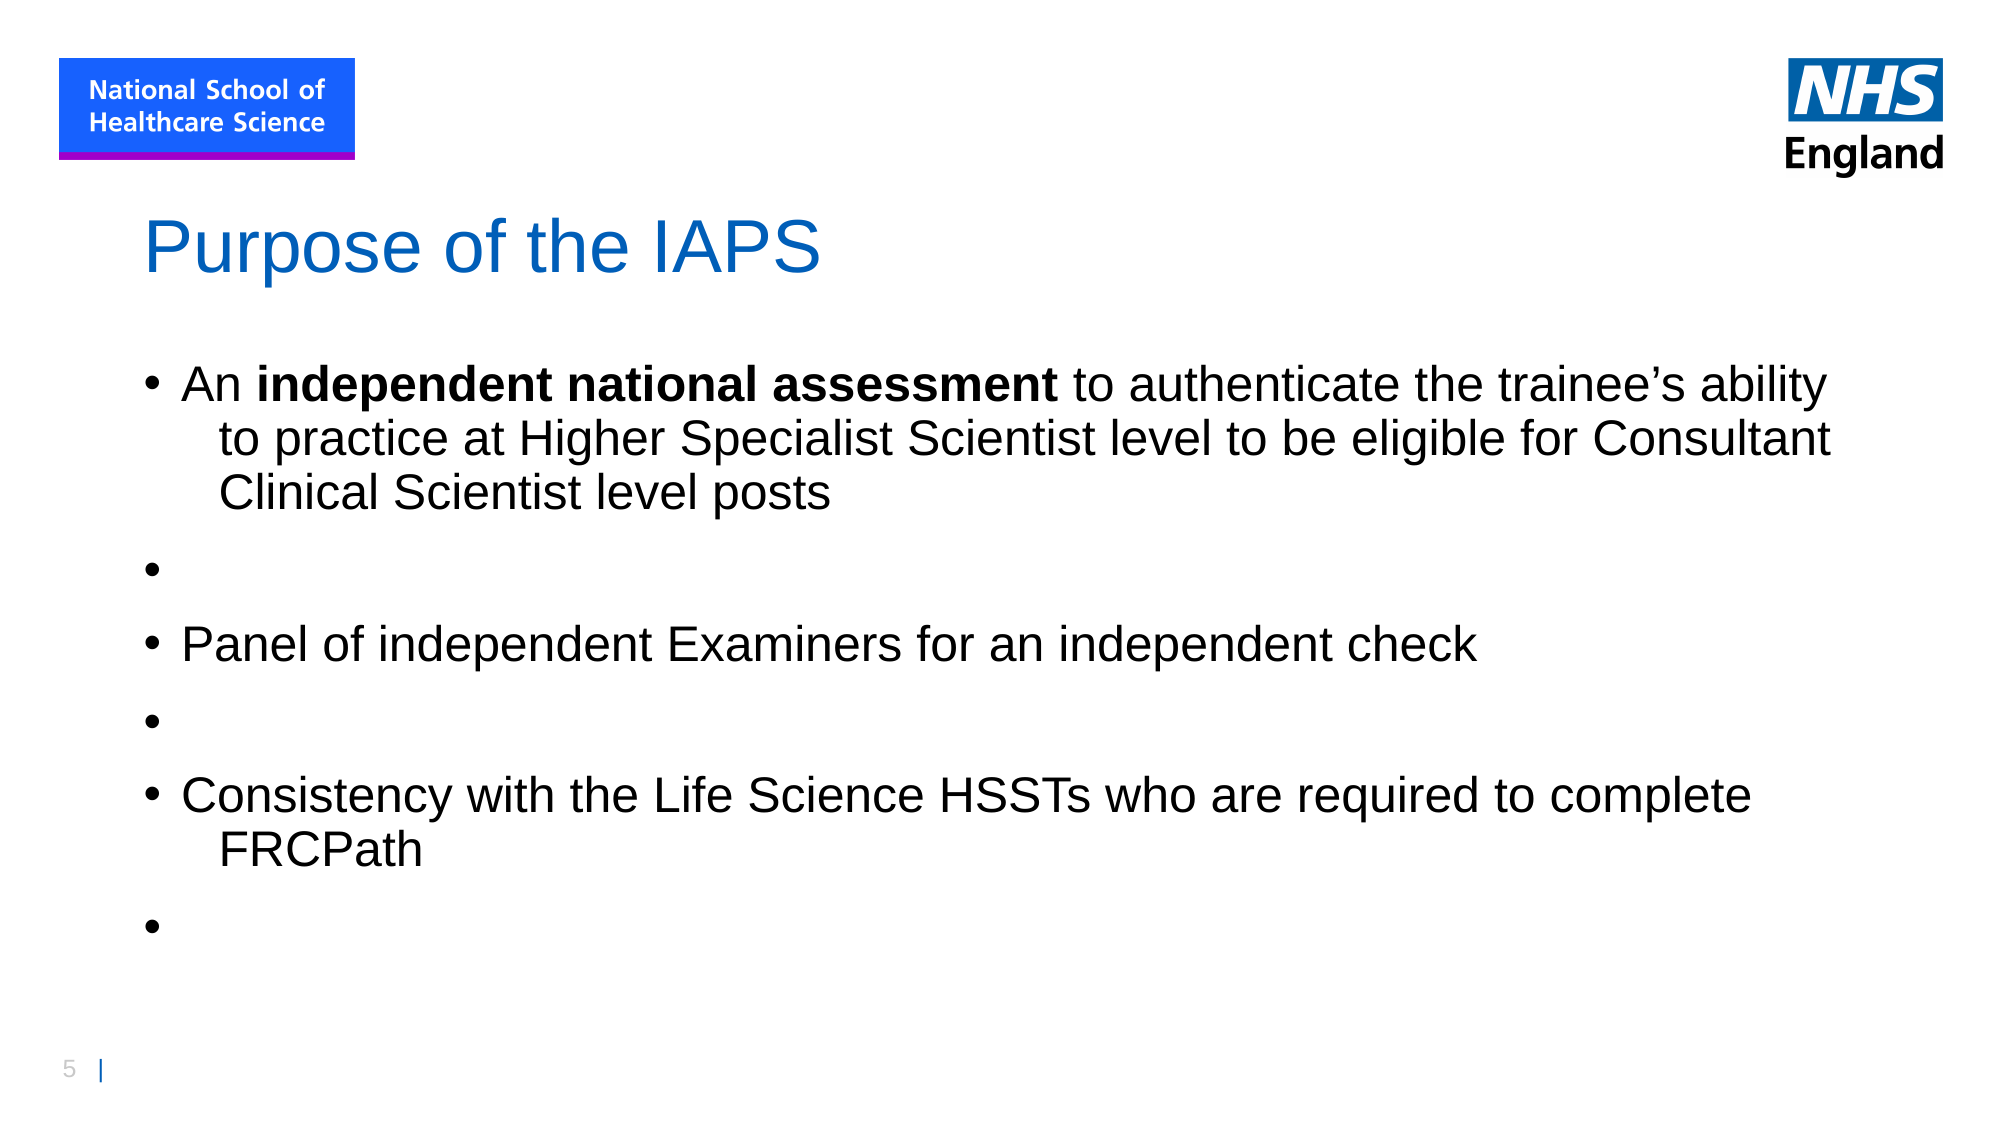

# Purpose of the IAPS
An independent national assessment to authenticate the trainee’s ability to practice at Higher Specialist Scientist level to be eligible for Consultant Clinical Scientist level posts
Panel of independent Examiners for an independent check
Consistency with the Life Science HSSTs who are required to complete FRCPath